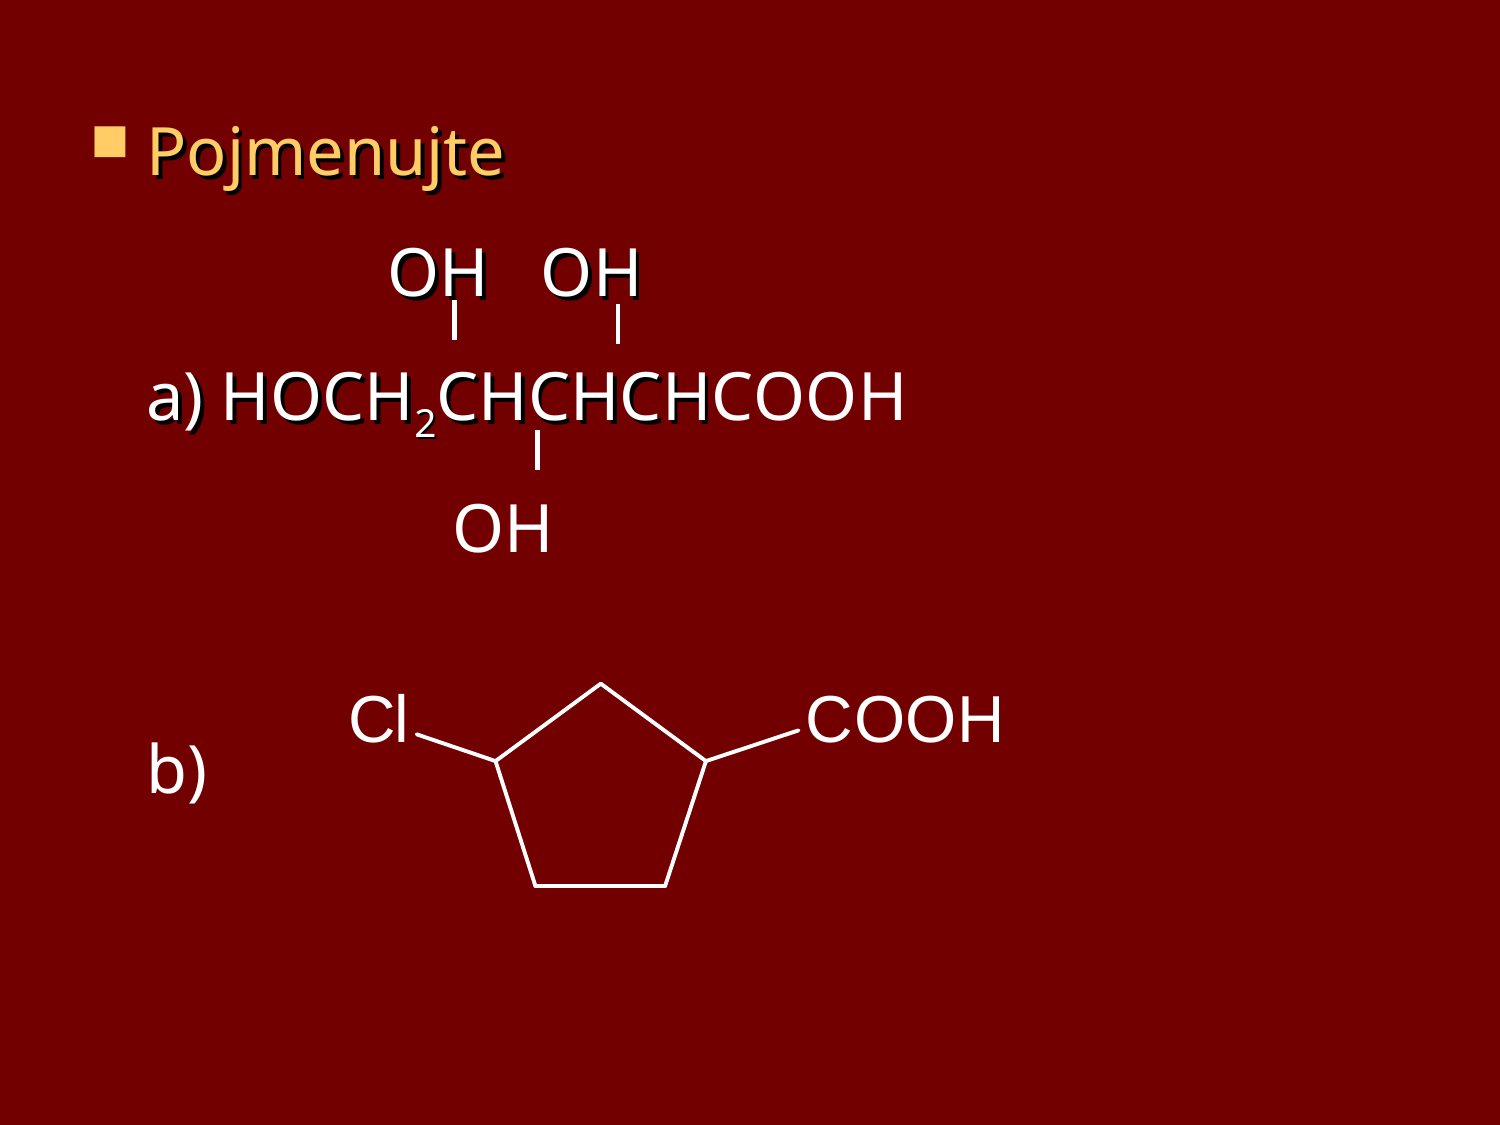

#
Pojmenujte
	 OH OH
	a) HOCH2CHCHCHCOOH
 OH
	b)